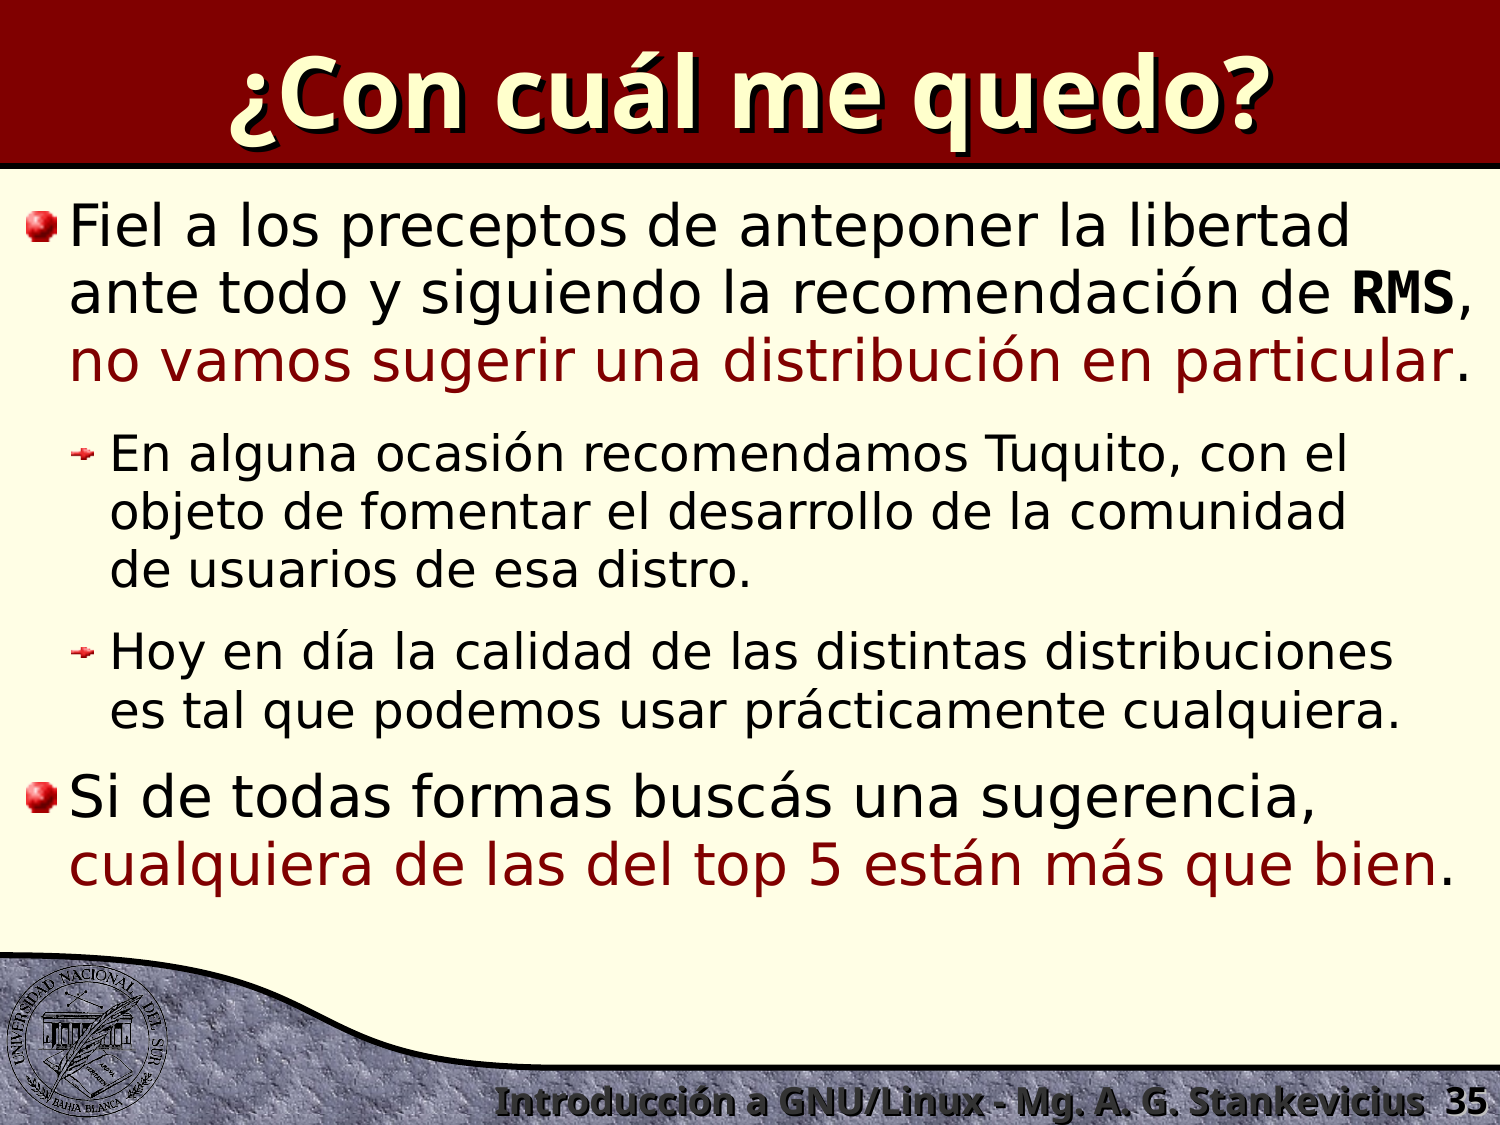

# ¿Con cuál me quedo?
Fiel a los preceptos de anteponer la libertad ante todo y siguiendo la recomendación de RMS, no vamos sugerir una distribución en particular.
En alguna ocasión recomendamos Tuquito, con el objeto de fomentar el desarrollo de la comunidad
de usuarios de esa distro.
Hoy en día la calidad de las distintas distribuciones
es tal que podemos usar prácticamente cualquiera.
Si de todas formas buscás una sugerencia, cualquiera de las del top 5 están más que bien.
35